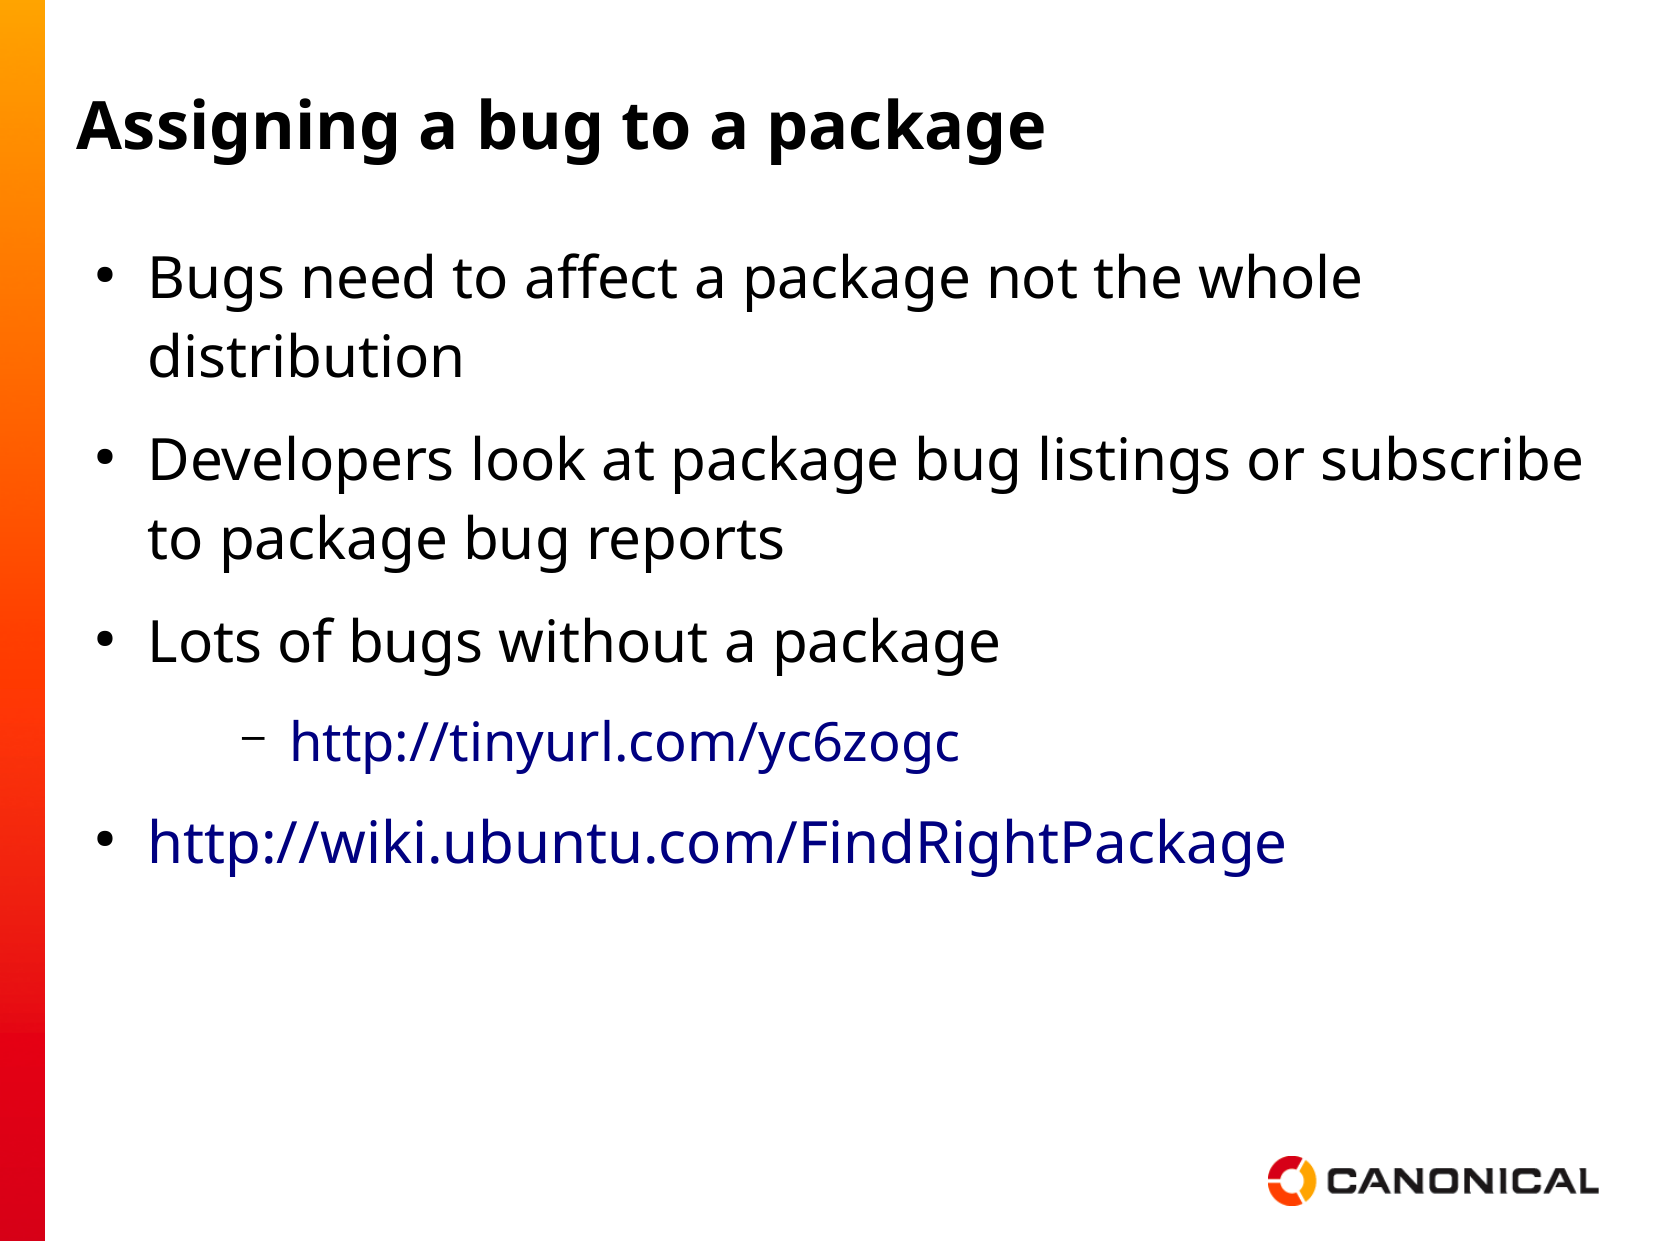

# Assigning a bug to a package
Bugs need to affect a package not the whole distribution
Developers look at package bug listings or subscribe to package bug reports
Lots of bugs without a package
http://tinyurl.com/yc6zogc
http://wiki.ubuntu.com/FindRightPackage